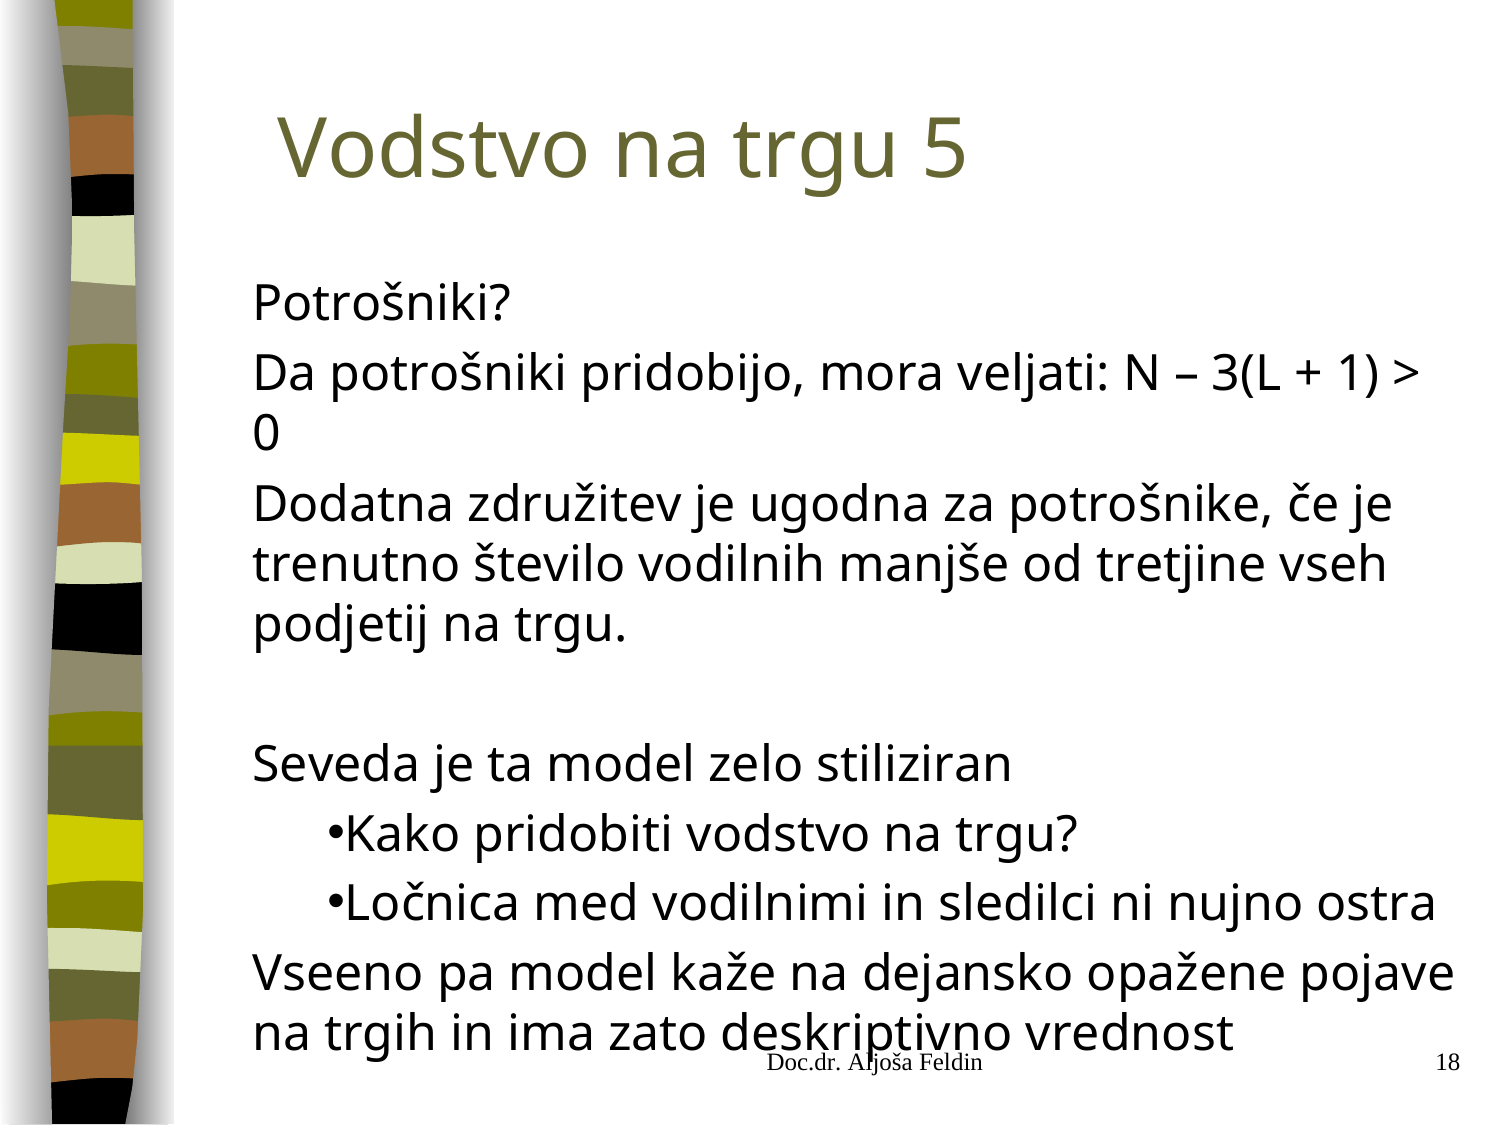

Vodstvo na trgu 5
Potrošniki?
Da potrošniki pridobijo, mora veljati: N – 3(L + 1) > 0
Dodatna združitev je ugodna za potrošnike, če je trenutno število vodilnih manjše od tretjine vseh podjetij na trgu.
Seveda je ta model zelo stiliziran
Kako pridobiti vodstvo na trgu?
Ločnica med vodilnimi in sledilci ni nujno ostra
Vseeno pa model kaže na dejansko opažene pojave na trgih in ima zato deskriptivno vrednost
Doc.dr. Aljoša Feldin